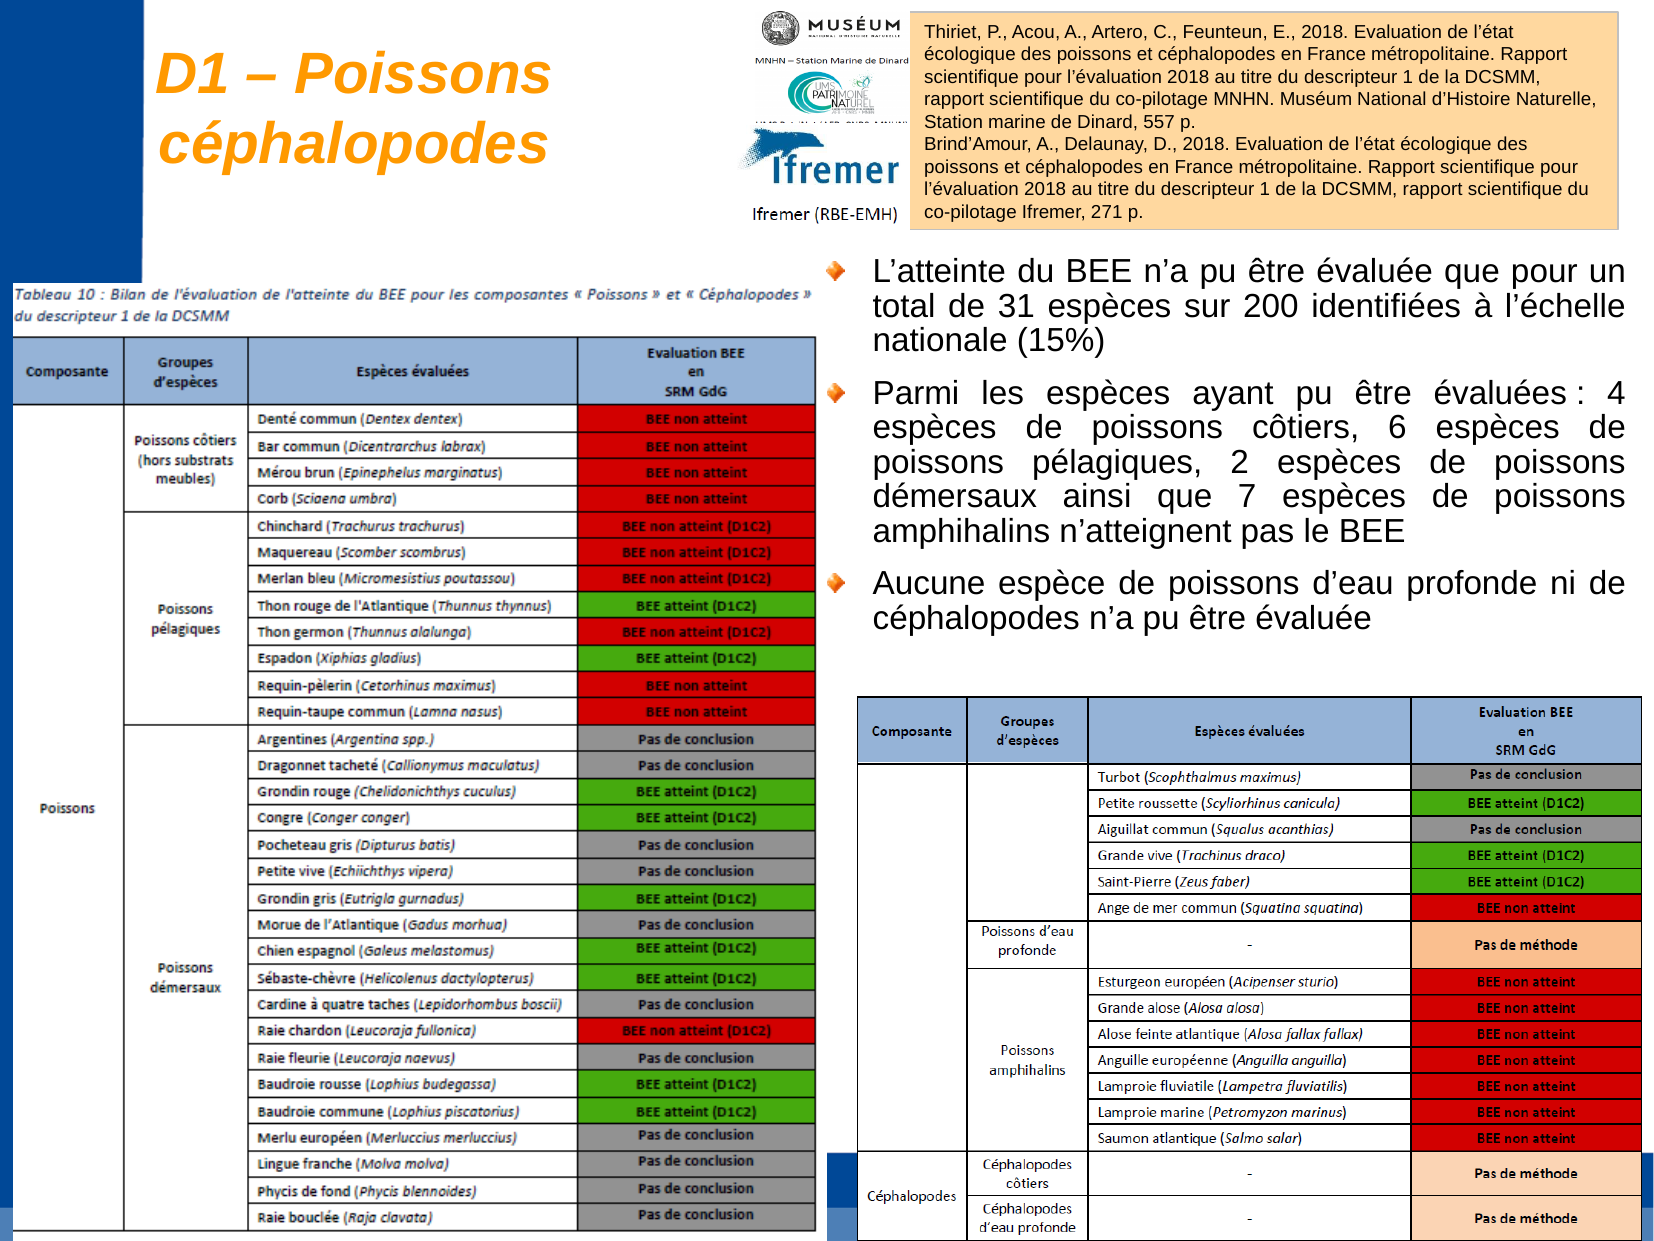

D1 – Poissons
céphalopodes
Thiriet, P., Acou, A., Artero, C., Feunteun, E., 2018. Evaluation de l’état écologique des poissons et céphalopodes en France métropolitaine. Rapport scientifique pour l’évaluation 2018 au titre du descripteur 1 de la DCSMM, rapport scientifique du co-pilotage MNHN. Muséum National d’Histoire Naturelle, Station marine de Dinard, 557 p.
Brind’Amour, A., Delaunay, D., 2018. Evaluation de l’état écologique des poissons et céphalopodes en France métropolitaine. Rapport scientifique pour l’évaluation 2018 au titre du descripteur 1 de la DCSMM, rapport scientifique du co-pilotage Ifremer, 271 p.
L’atteinte du BEE n’a pu être évaluée que pour un total de 31 espèces sur 200 identifiées à l’échelle nationale (15%)
Parmi les espèces ayant pu être évaluées : 4 espèces de poissons côtiers, 6 espèces de poissons pélagiques, 2 espèces de poissons démersaux ainsi que 7 espèces de poissons amphihalins n’atteignent pas le BEE
Aucune espèce de poissons d’eau profonde ni de céphalopodes n’a pu être évaluée